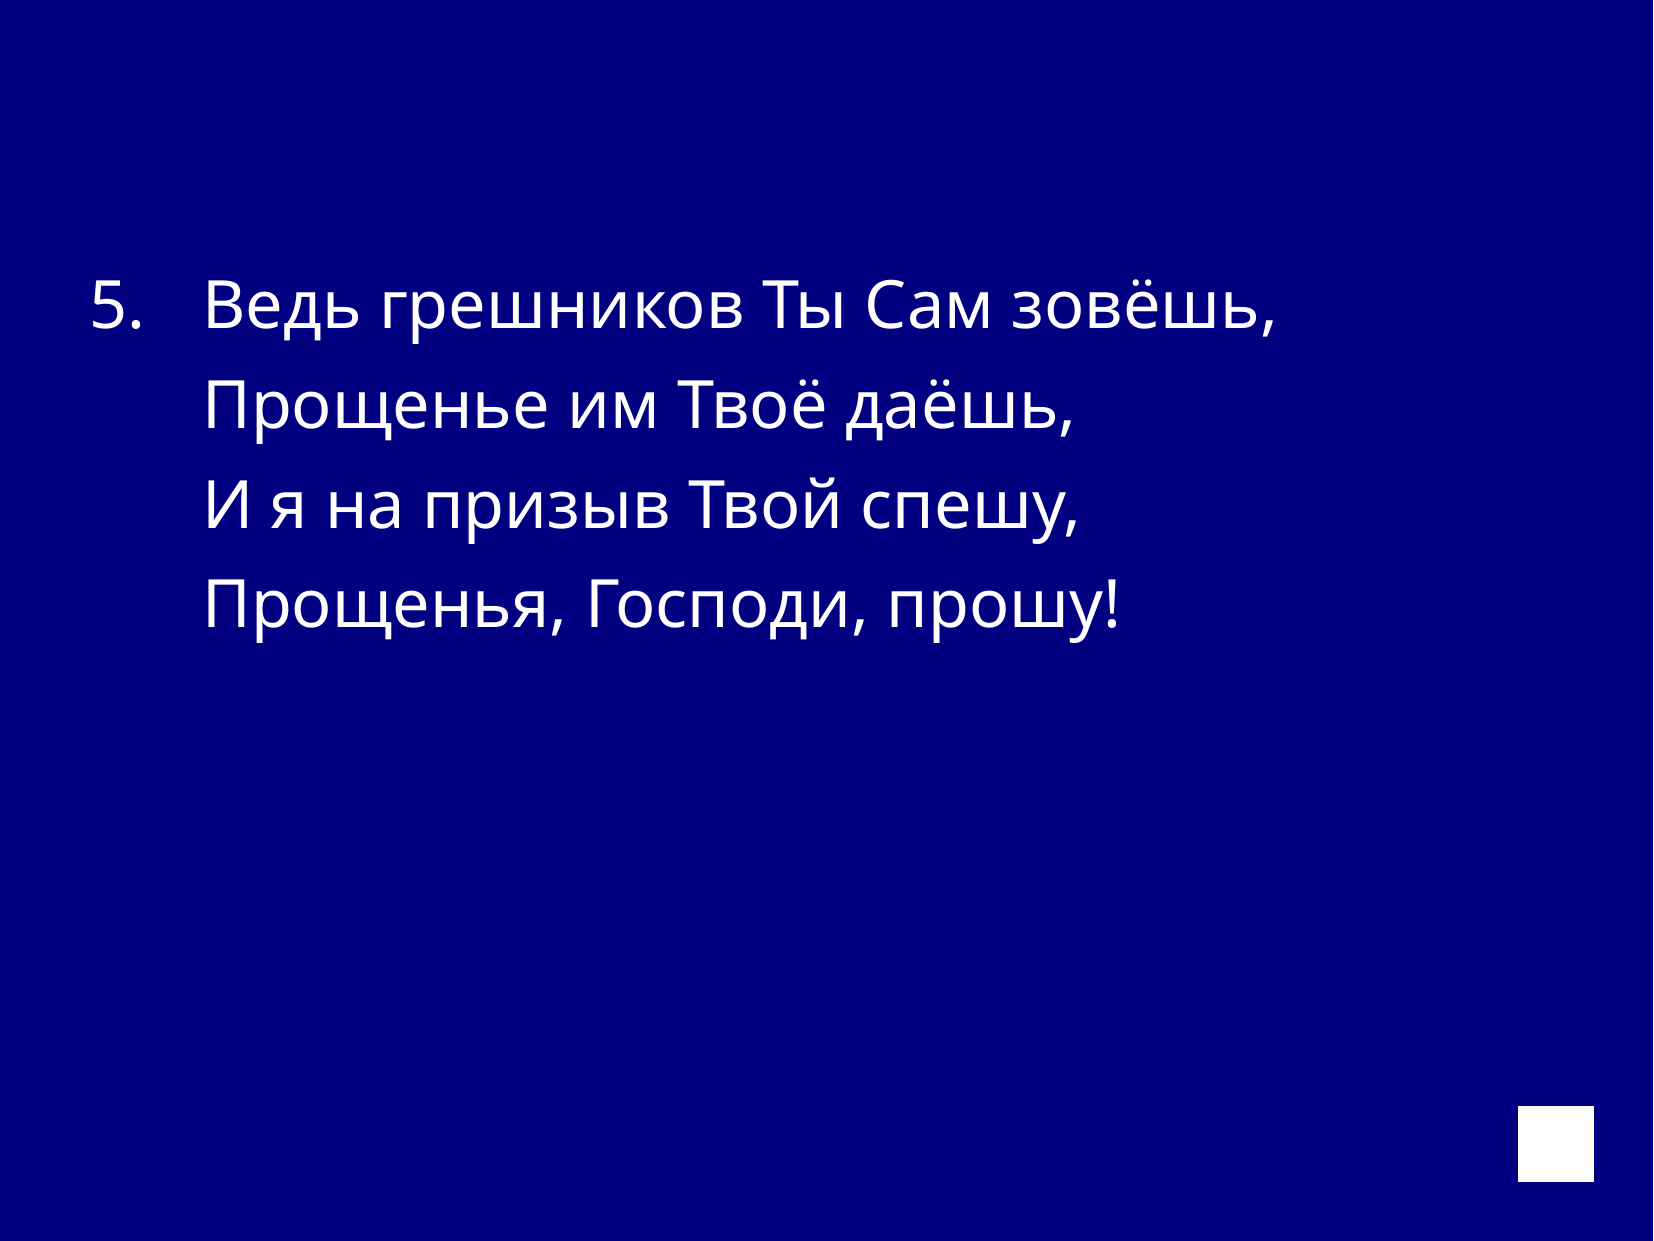

5.	Ведь грешников Ты Сам зовёшь,
	Прощенье им Твоё даёшь,
	И я на призыв Твой спешу,
	Прощенья, Господи, прошу!